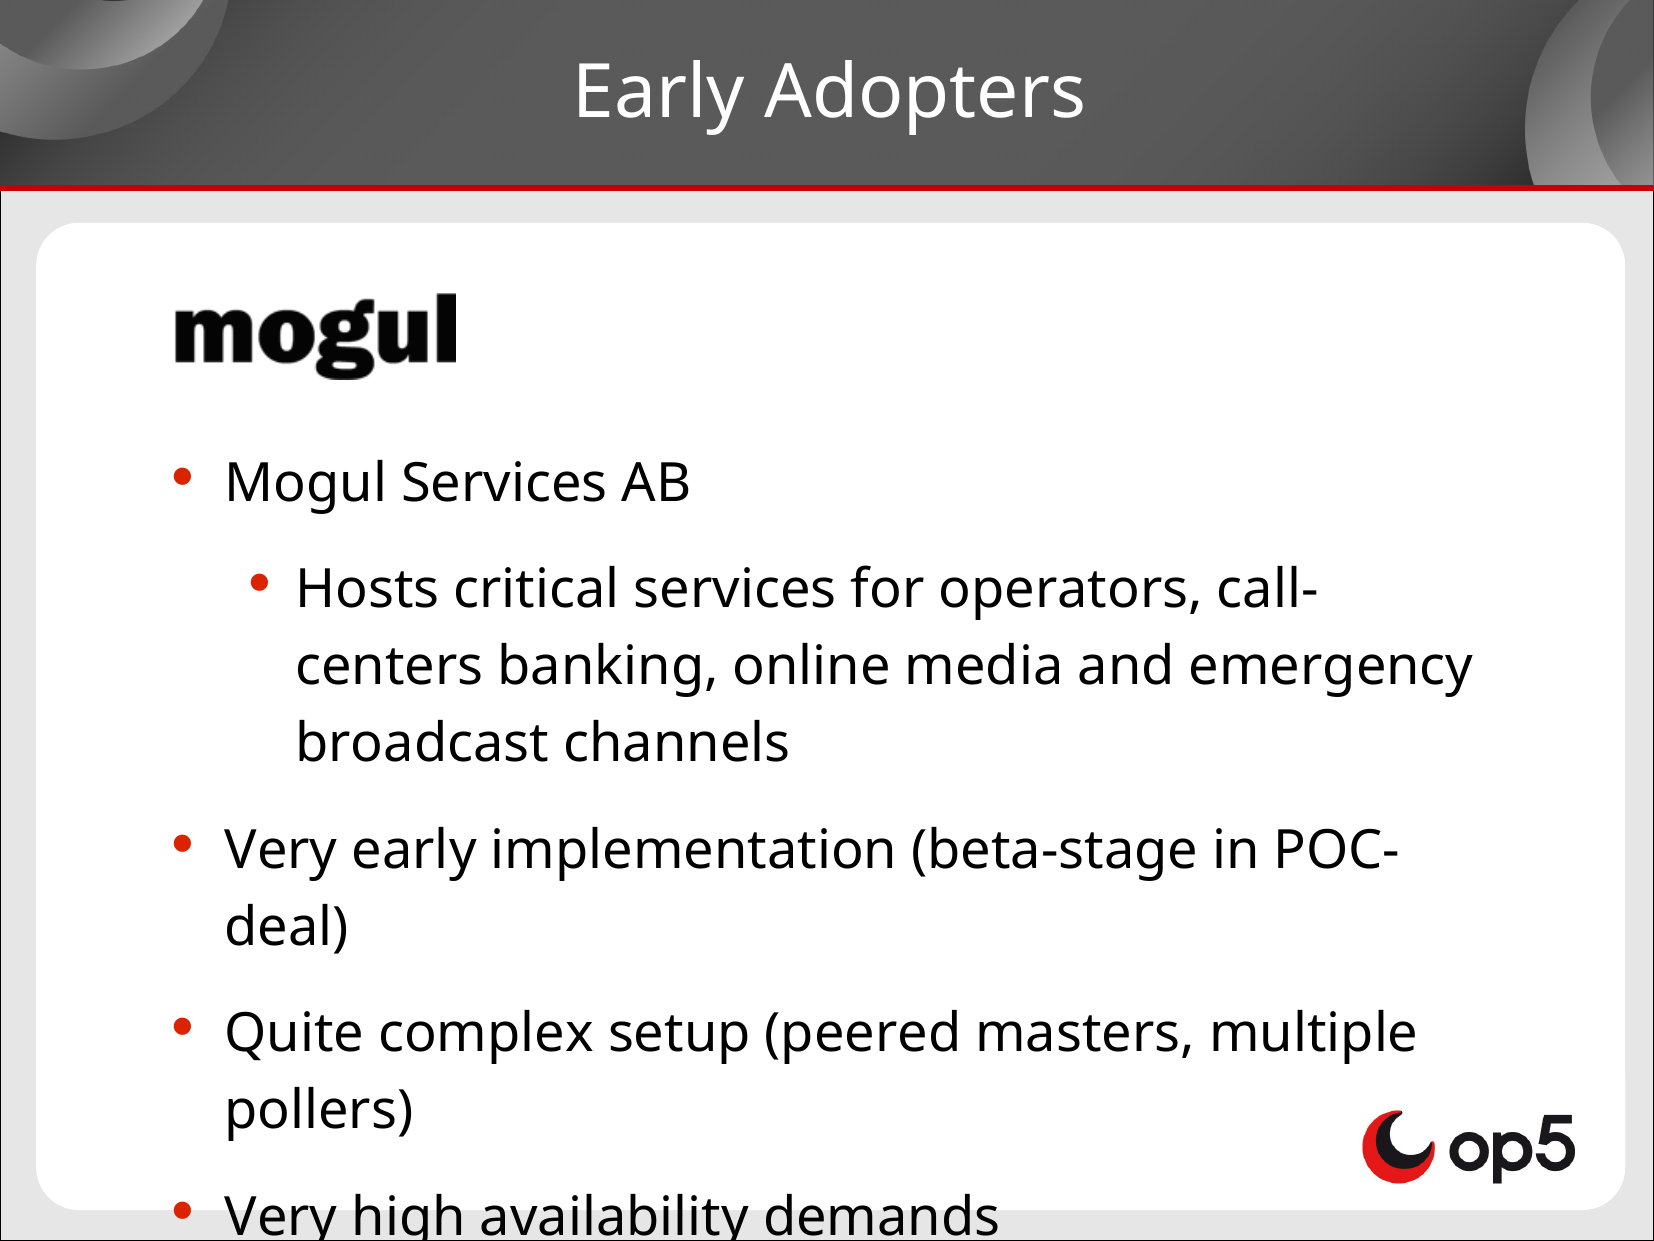

# Early Adopters
Mogul Services AB
Hosts critical services for operators, call-centers banking, online media and emergency broadcast channels
Very early implementation (beta-stage in POC-deal)
Quite complex setup (peered masters, multiple pollers)
Very high availability demands